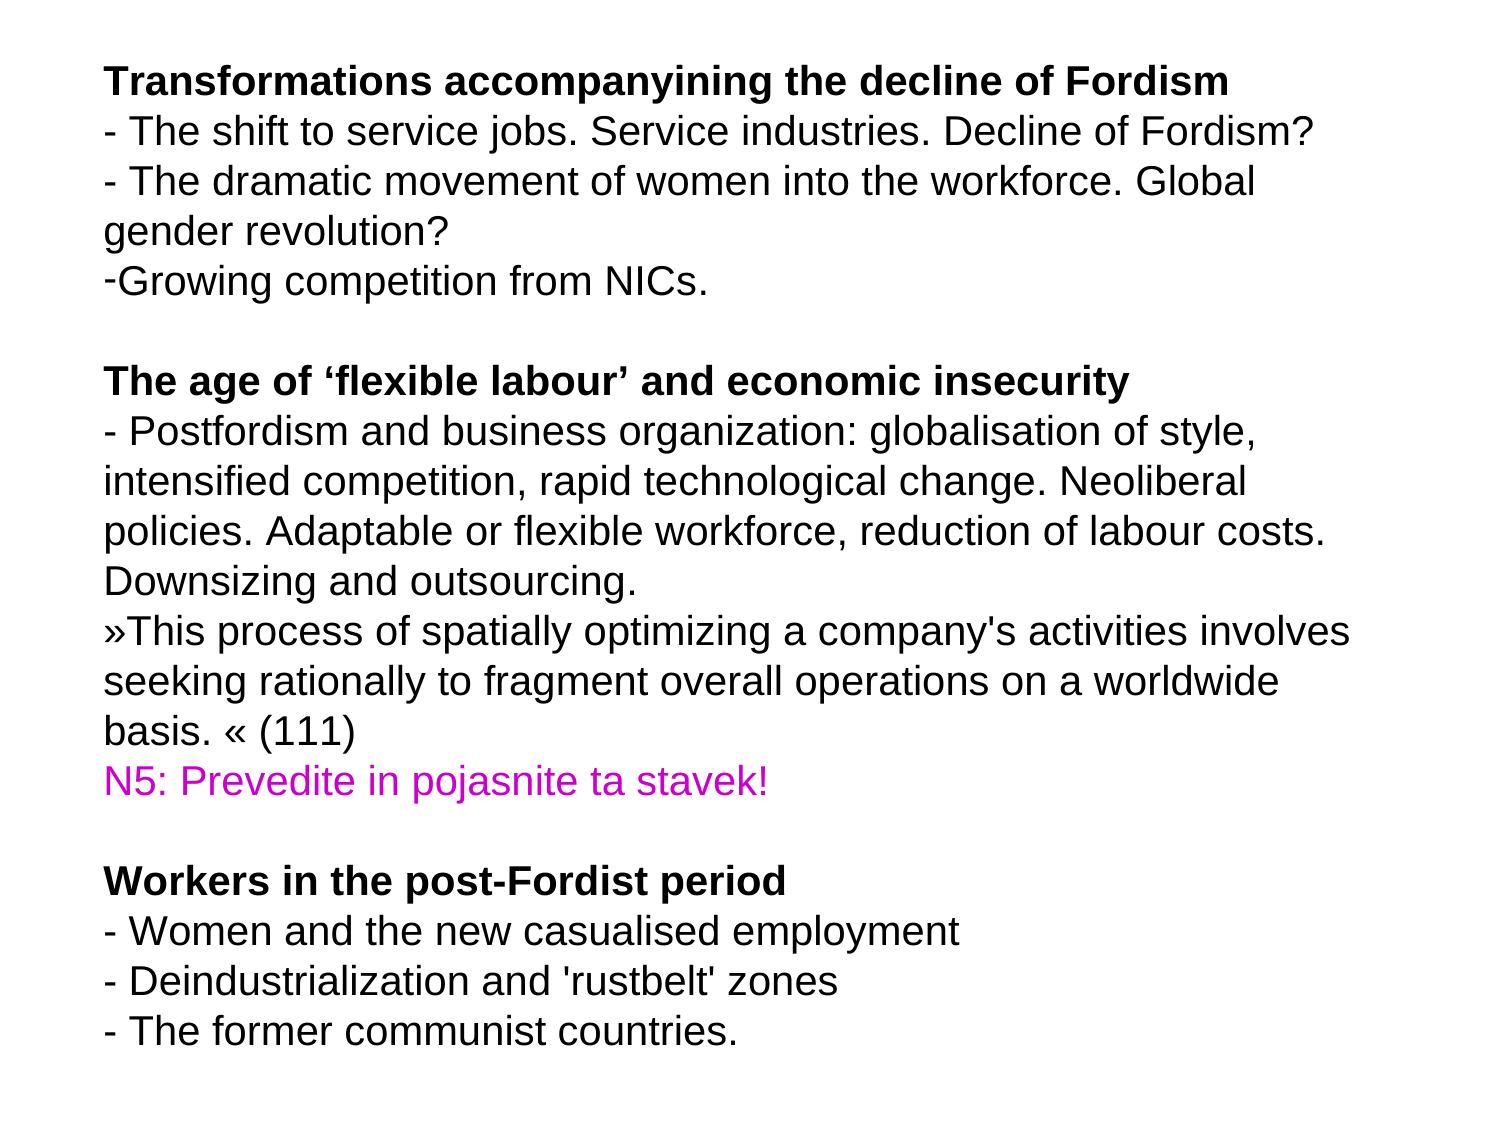

Transformations accompanyining the decline of Fordism
- The shift to service jobs. Service industries. Decline of Fordism?
- The dramatic movement of women into the workforce. Global gender revolution?
Growing competition from NICs.
The age of ‘flexible labour’ and economic insecurity
- Postfordism and business organization: globalisation of style, intensified competition, rapid technological change. Neoliberal policies. Adaptable or flexible workforce, reduction of labour costs. Downsizing and outsourcing.
»This process of spatially optimizing a company's activities involves seeking rationally to fragment overall operations on a worldwide basis. « (111)
N5: Prevedite in pojasnite ta stavek!
Workers in the post-Fordist period
- Women and the new casualised employment
- Deindustrialization and 'rustbelt' zones
- The former communist countries.